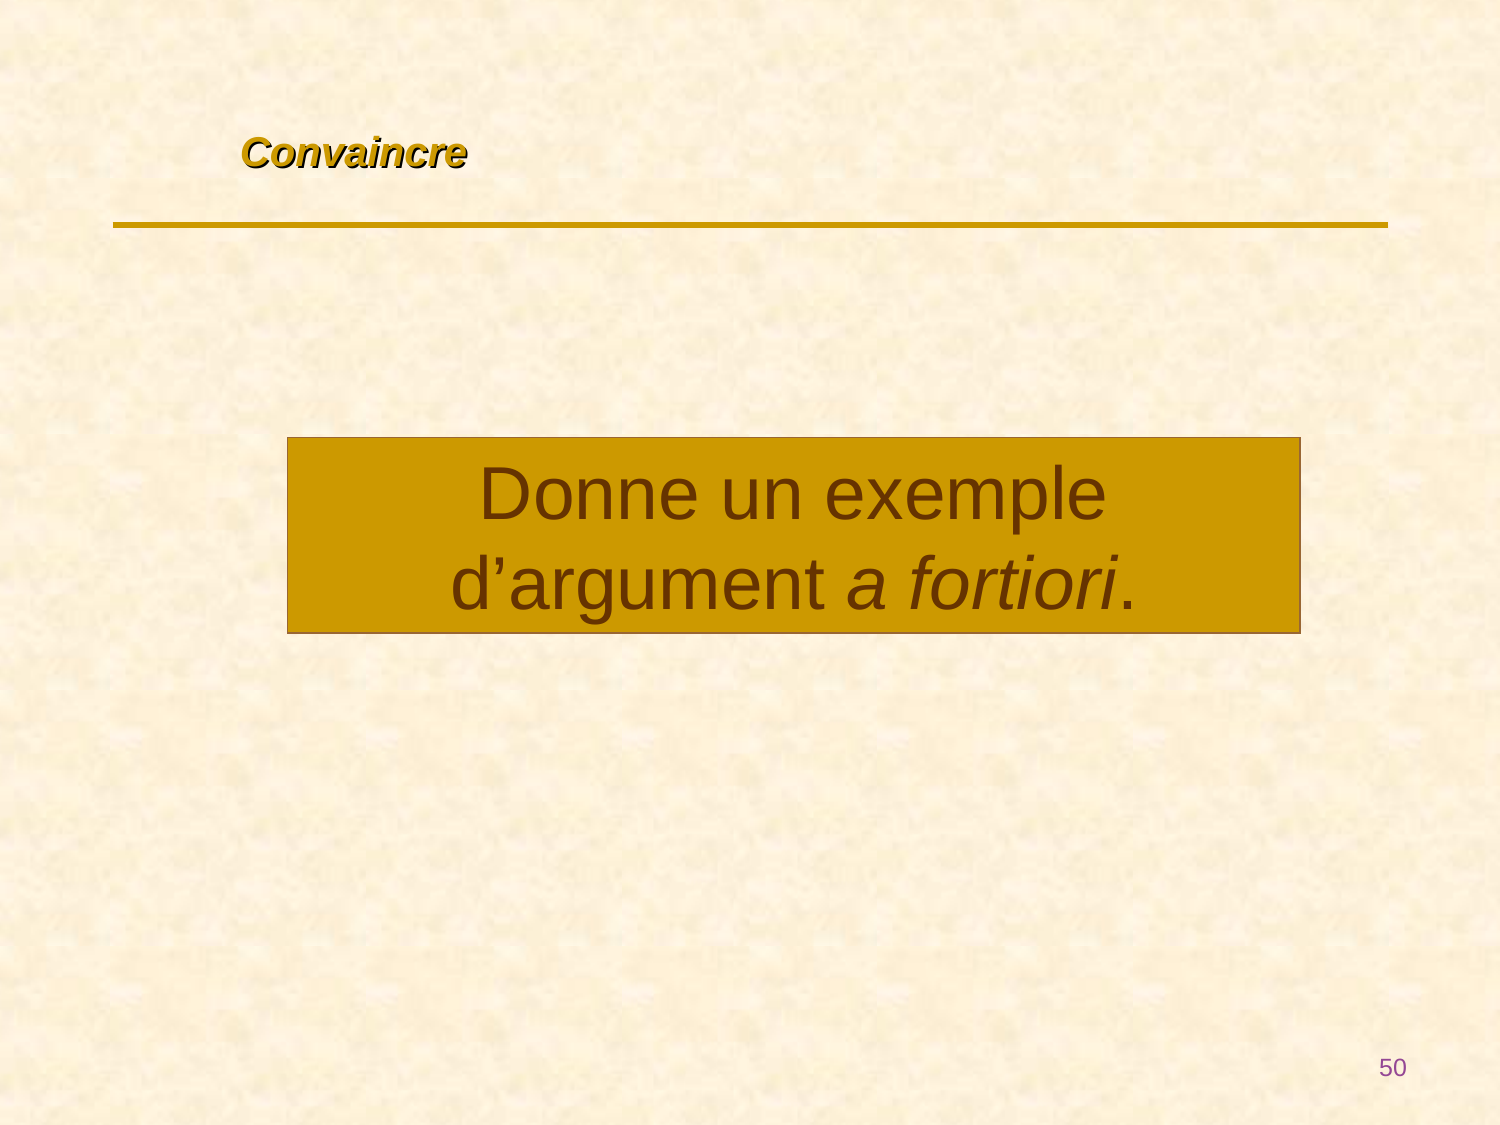

Convaincre
Donne un exemple d’argument a fortiori.
50